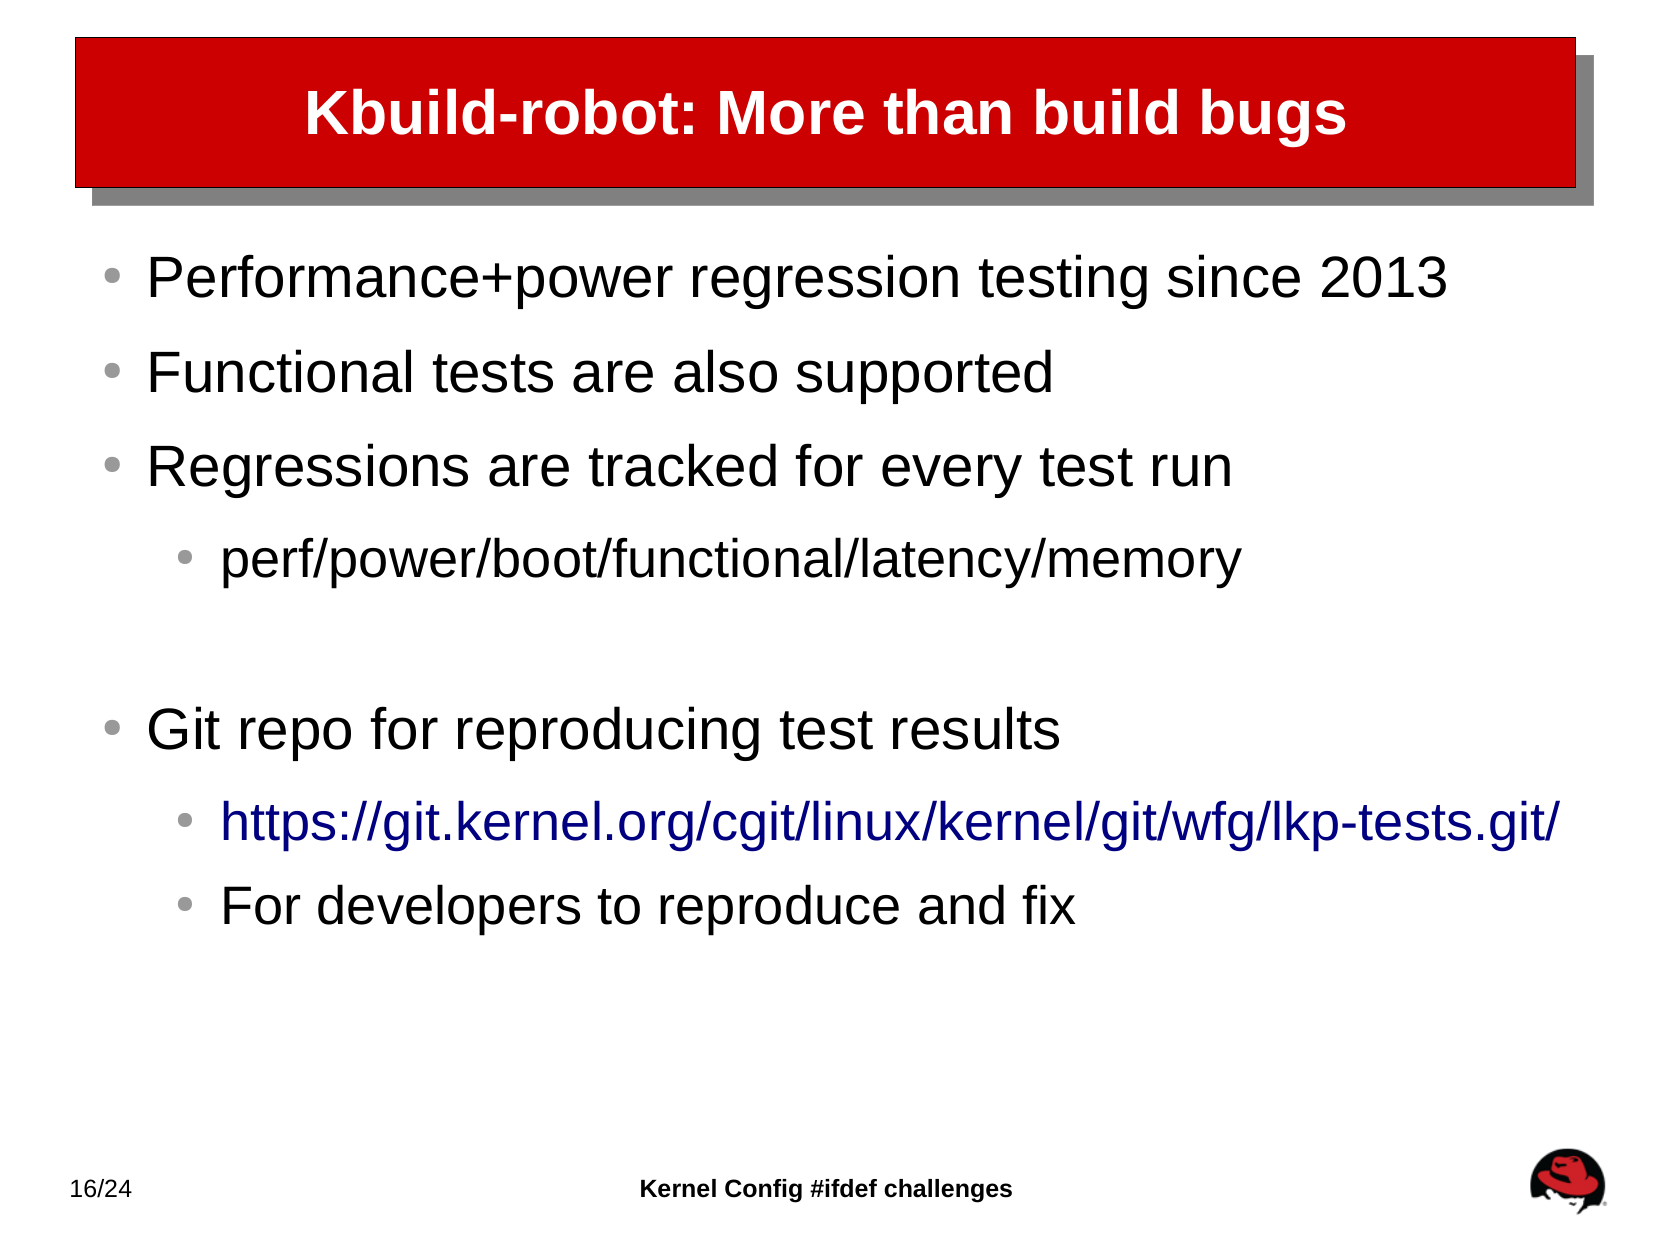

# Kbuild-robot: More than build bugs
Performance+power regression testing since 2013
Functional tests are also supported
Regressions are tracked for every test run
perf/power/boot/functional/latency/memory
Git repo for reproducing test results
https://git.kernel.org/cgit/linux/kernel/git/wfg/lkp-tests.git/
For developers to reproduce and fix